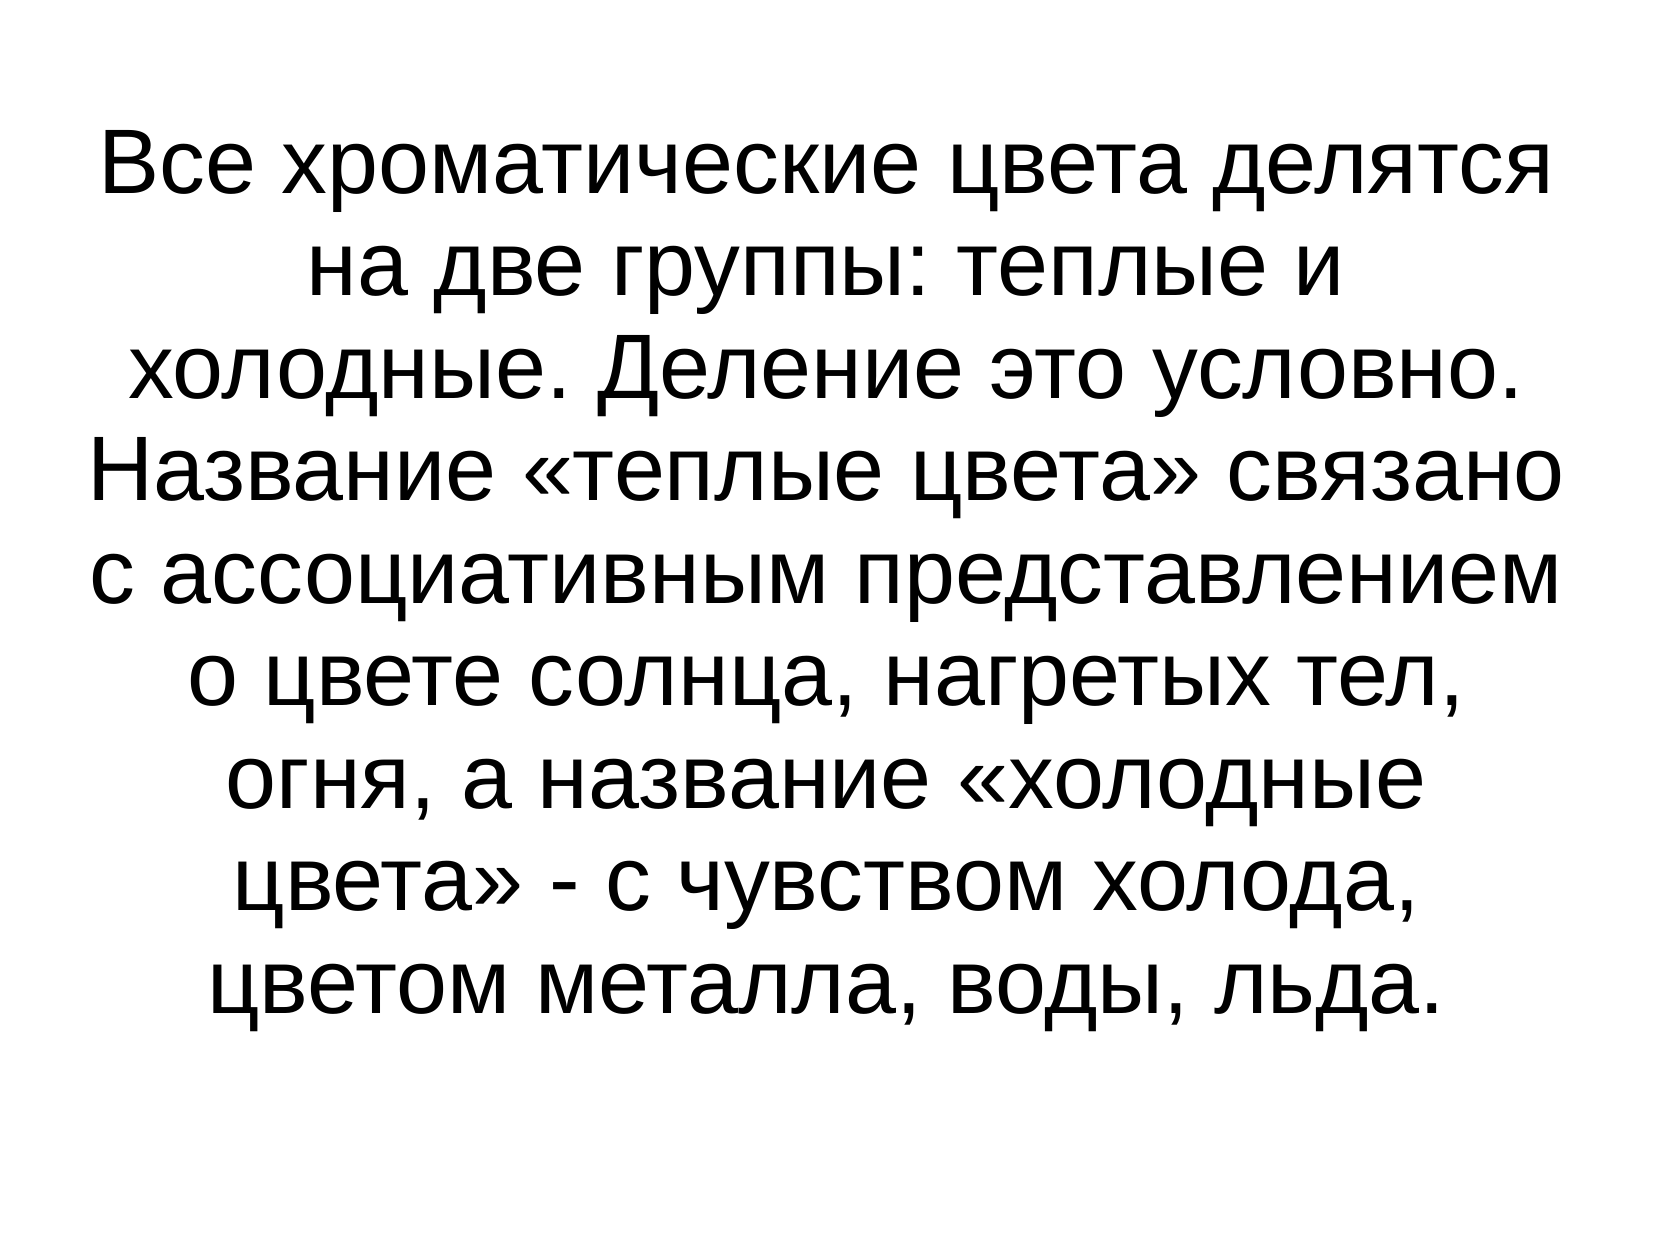

# Все хроматические цвета делятся на две группы: теплые и холодные. Деление это условно. Название «теплые цвета» связано с ассоциативным представлением о цвете солнца, нагретых тел, огня, а название «холодные цвета» - с чувством холода, цветом металла, воды, льда.